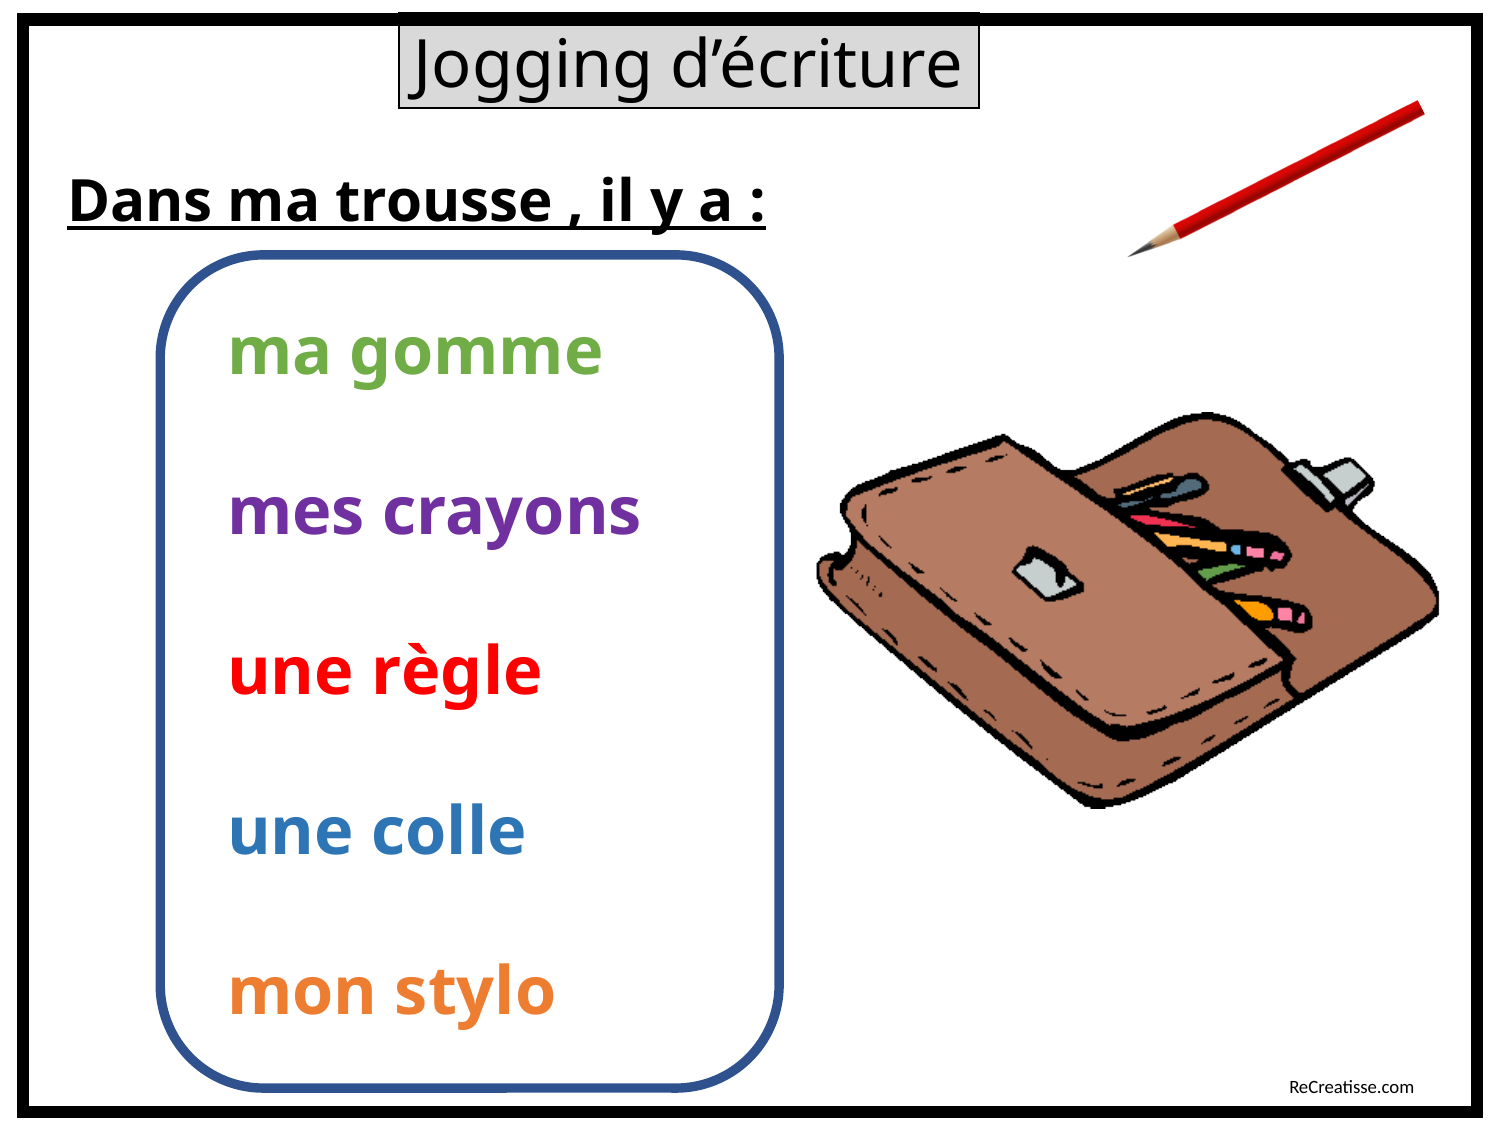

Jogging d’écriture
Dans ma trousse , il y a :
ma gomme
mes crayons
une règle
une colle
mon stylo
ReCreatisse.com